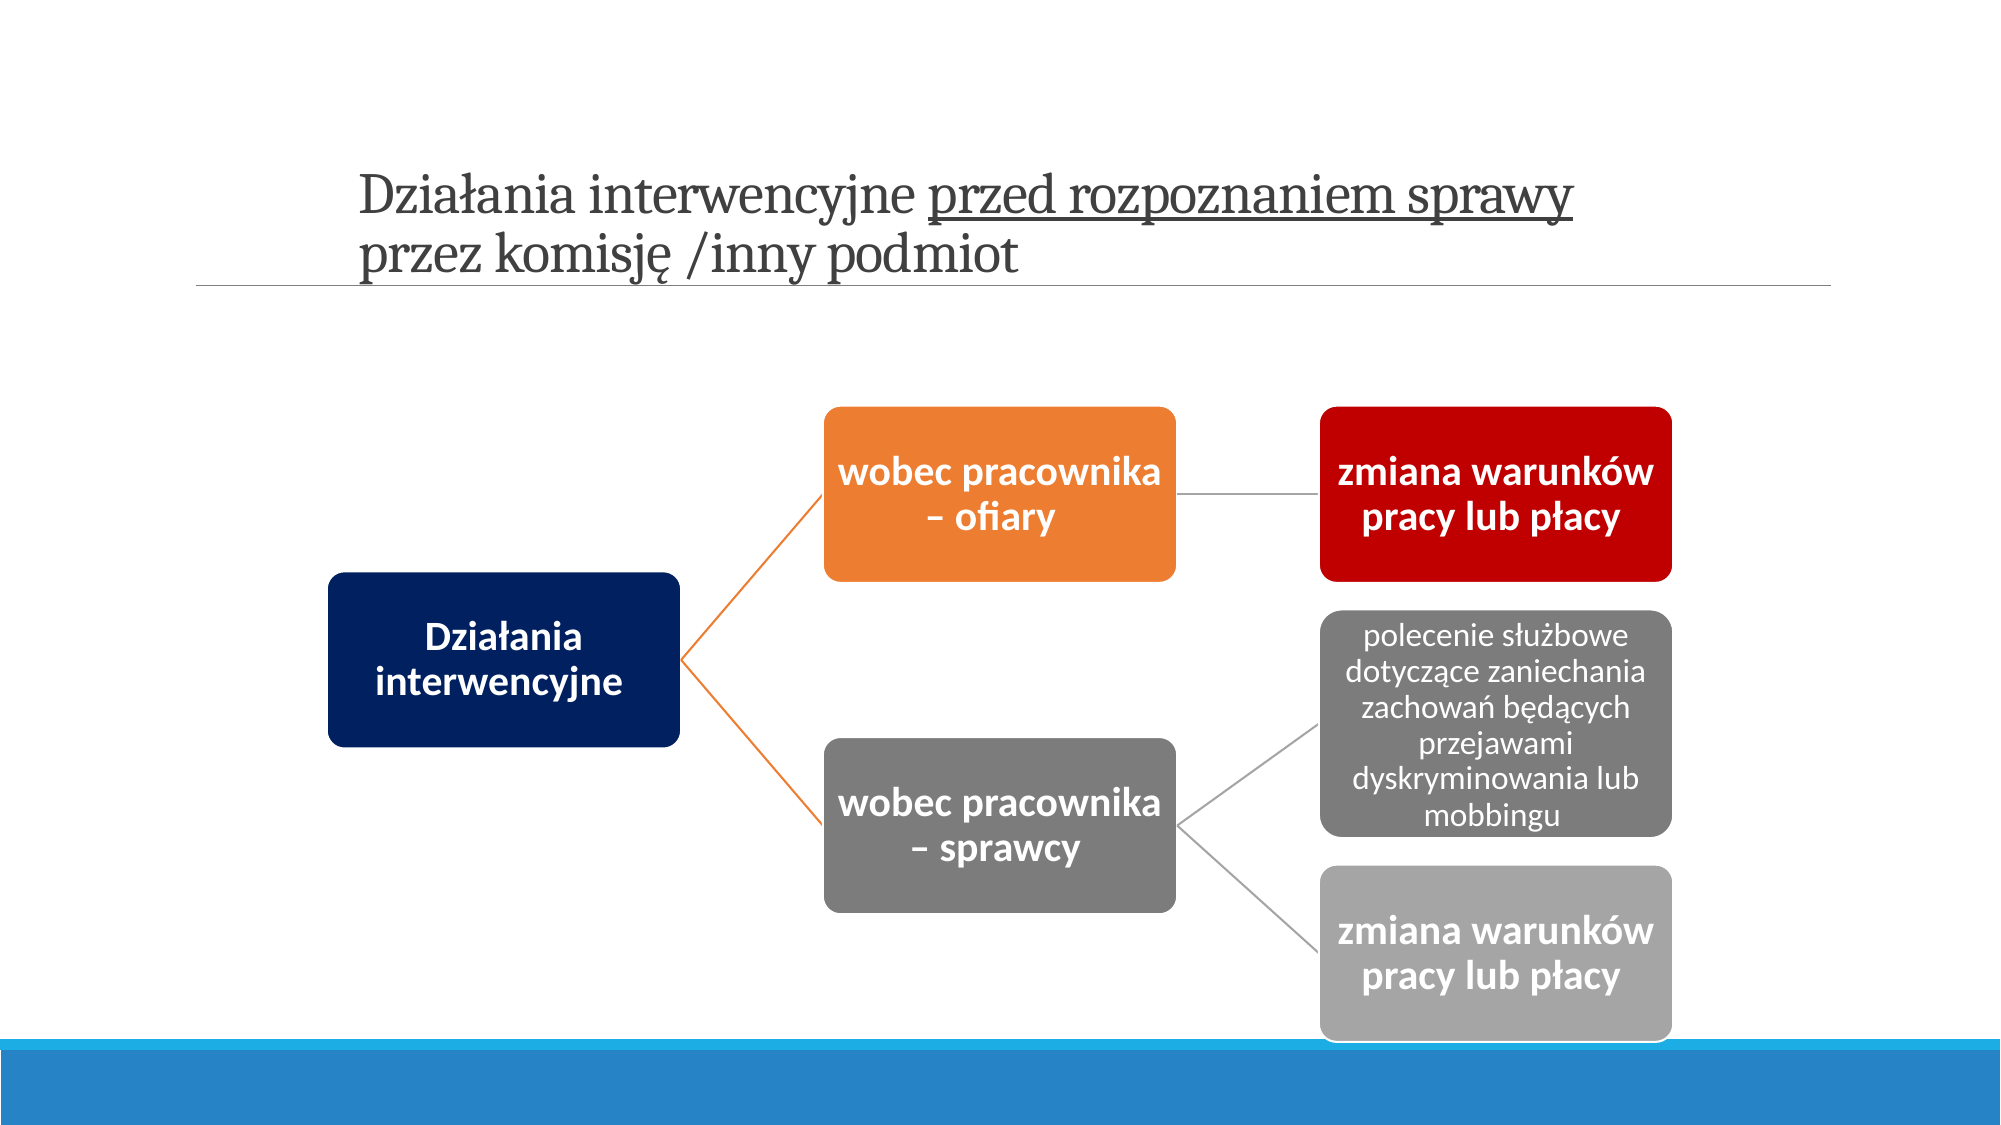

# Działania interwencyjne przed rozpoznaniem sprawy przez komisję /inny podmiot
wobec pracownika – ofiary
zmiana warunków pracy lub płacy
Działania interwencyjne
polecenie służbowe dotyczące zaniechania zachowań będących przejawami dyskryminowania lub mobbingu
wobec pracownika – sprawcy
zmiana warunków pracy lub płacy